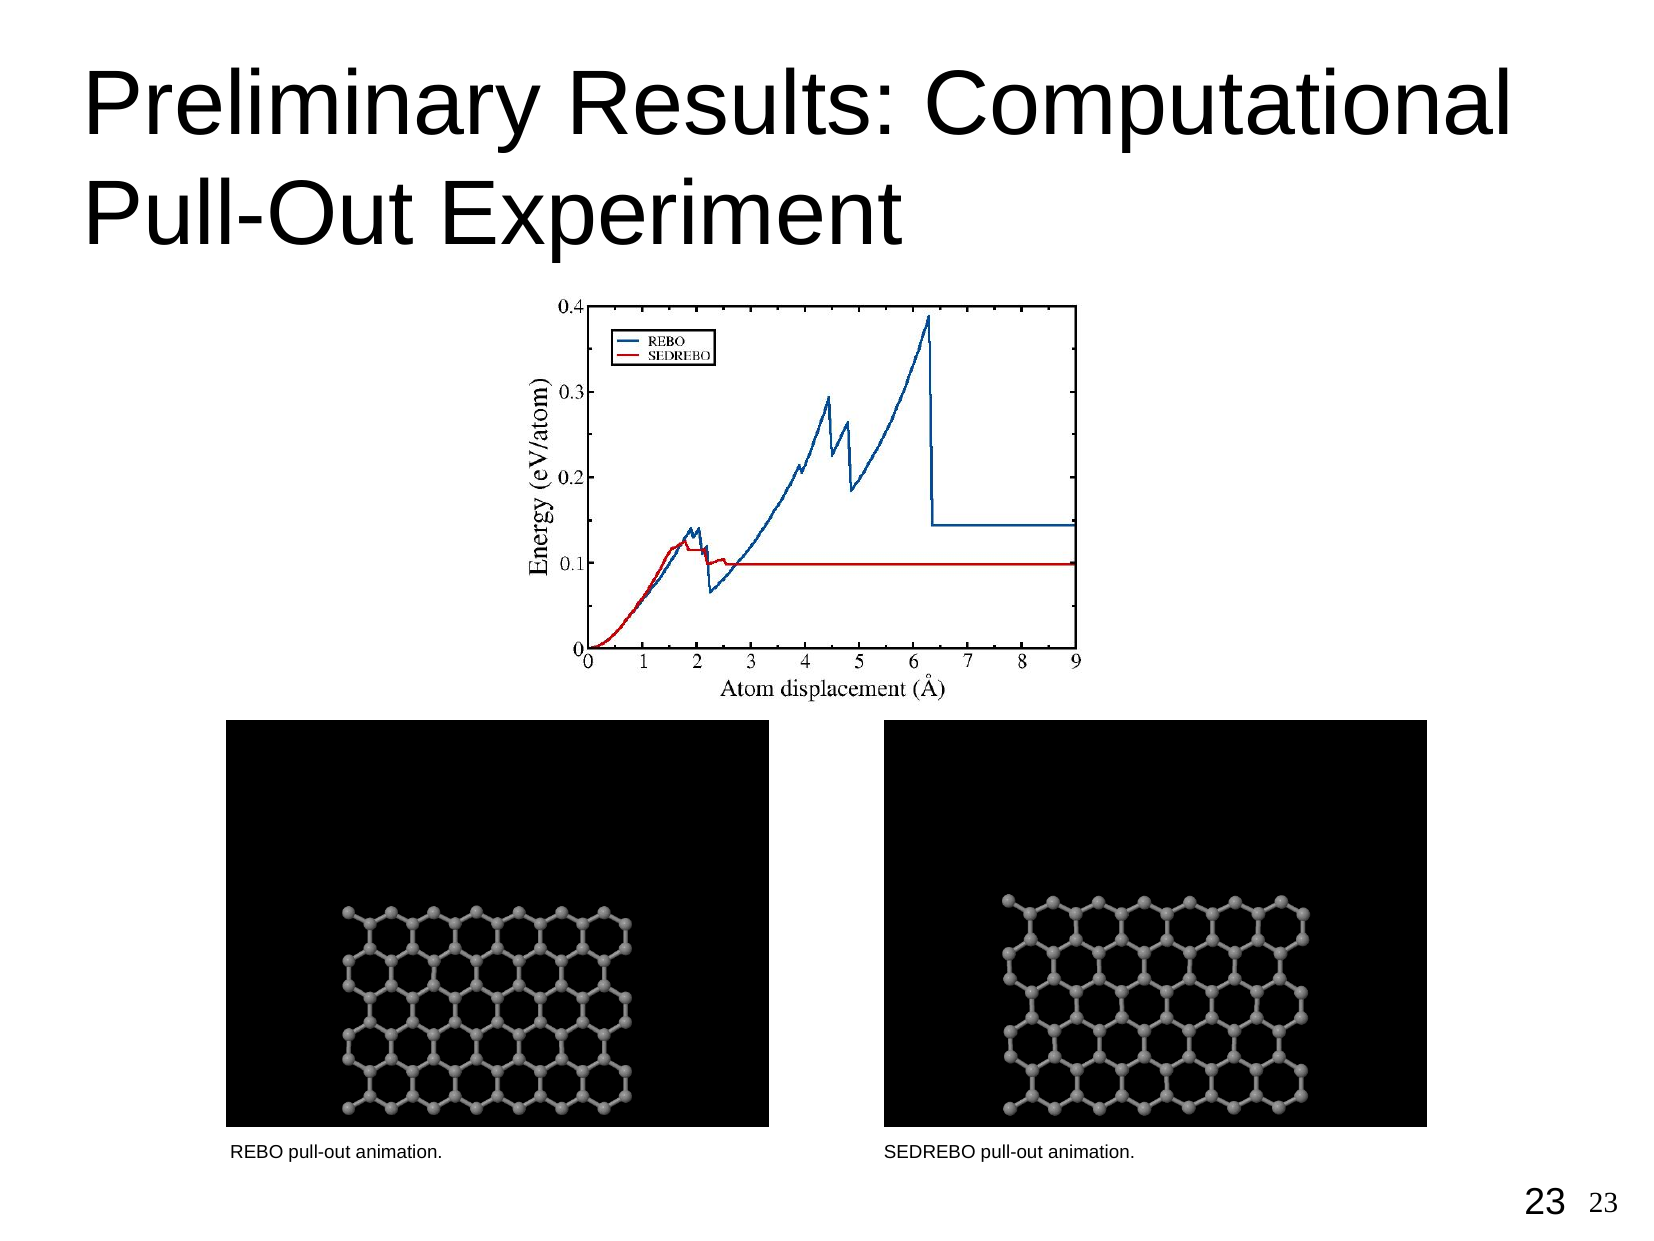

# Preliminary Results: Computational Pull-Out Experiment
REBO pull-out animation.
SEDREBO pull-out animation.